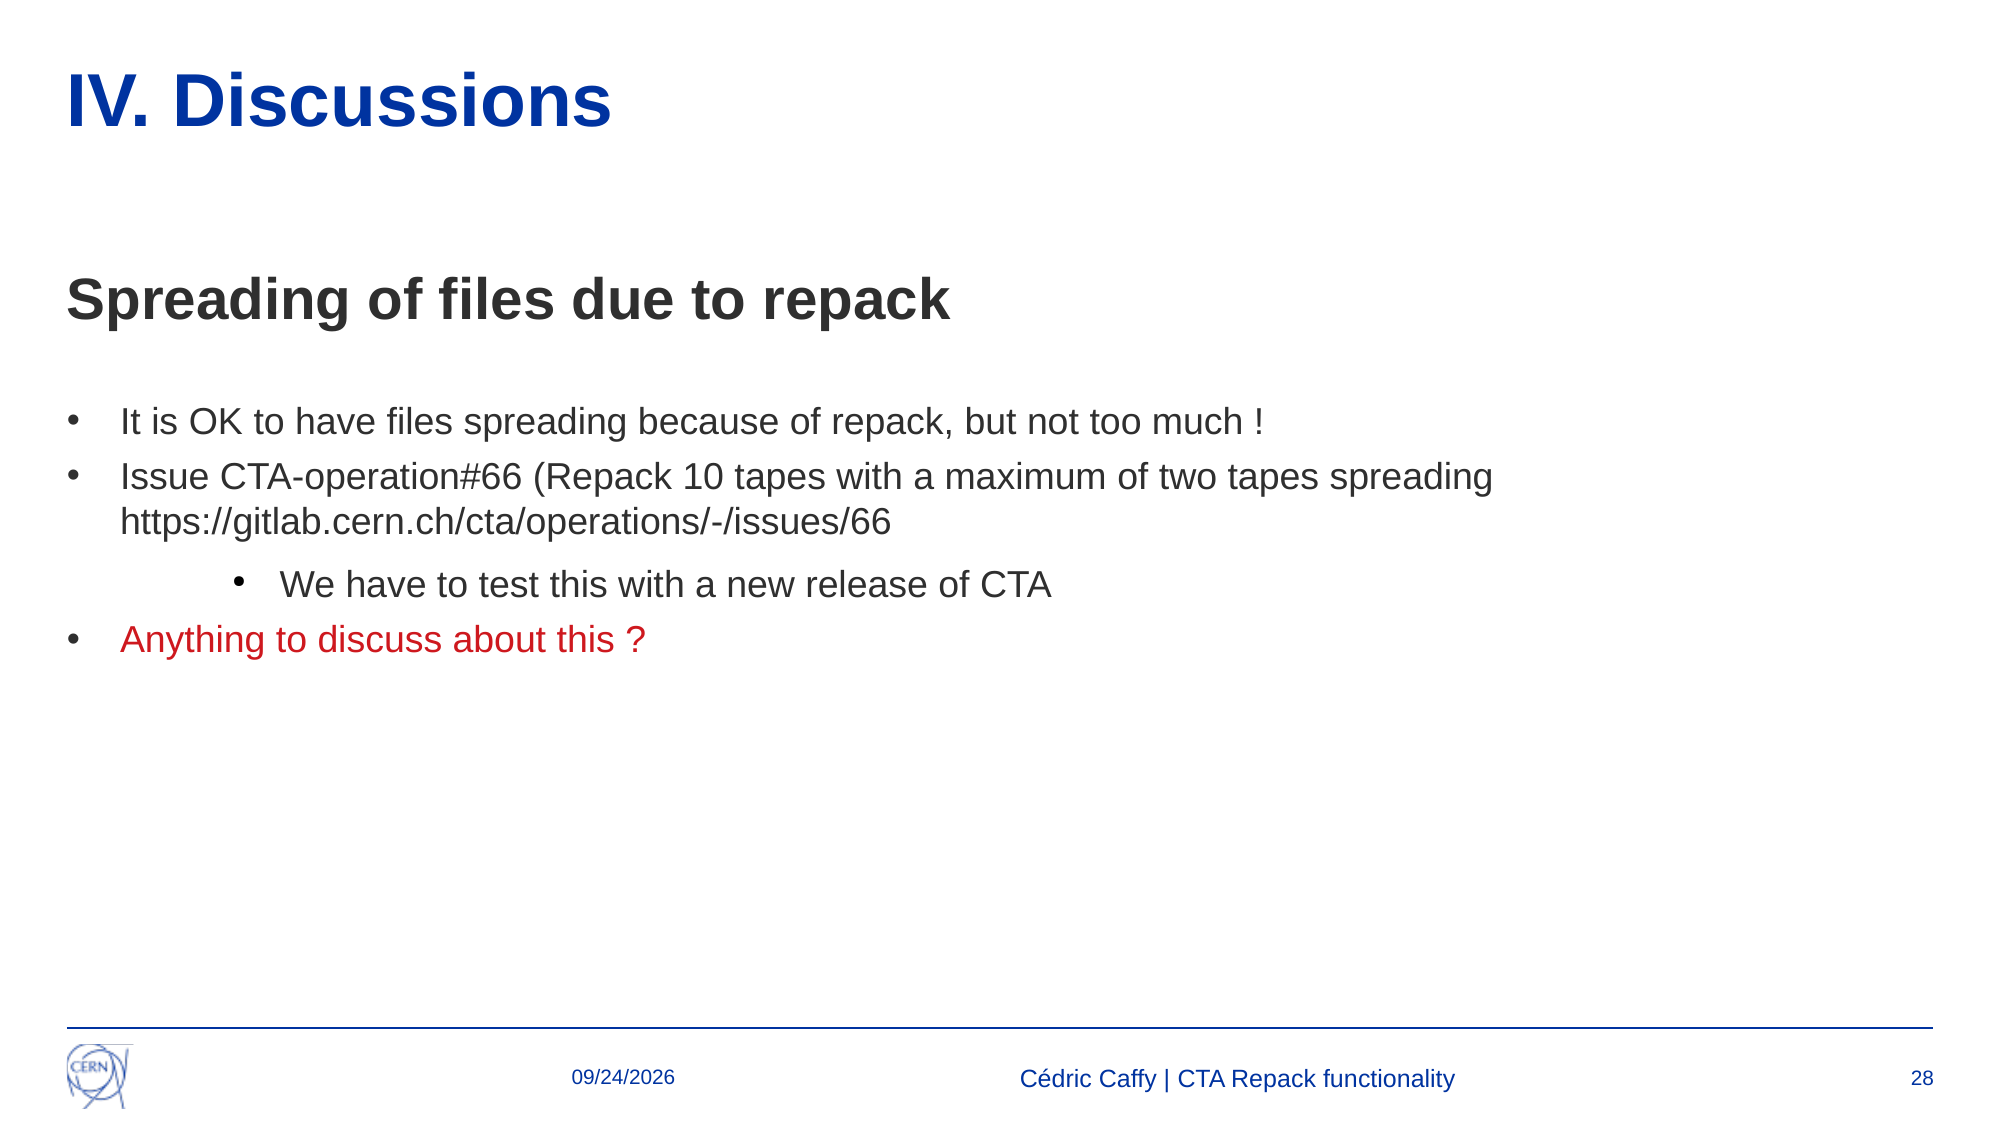

IV. Discussions
# Spreading of files due to repack
It is OK to have files spreading because of repack, but not too much !
Issue CTA-operation#66 (Repack 10 tapes with a maximum of two tapes spreading https://gitlab.cern.ch/cta/operations/-/issues/66
We have to test this with a new release of CTA
Anything to discuss about this ?
Cédric Caffy | CTA Repack functionality